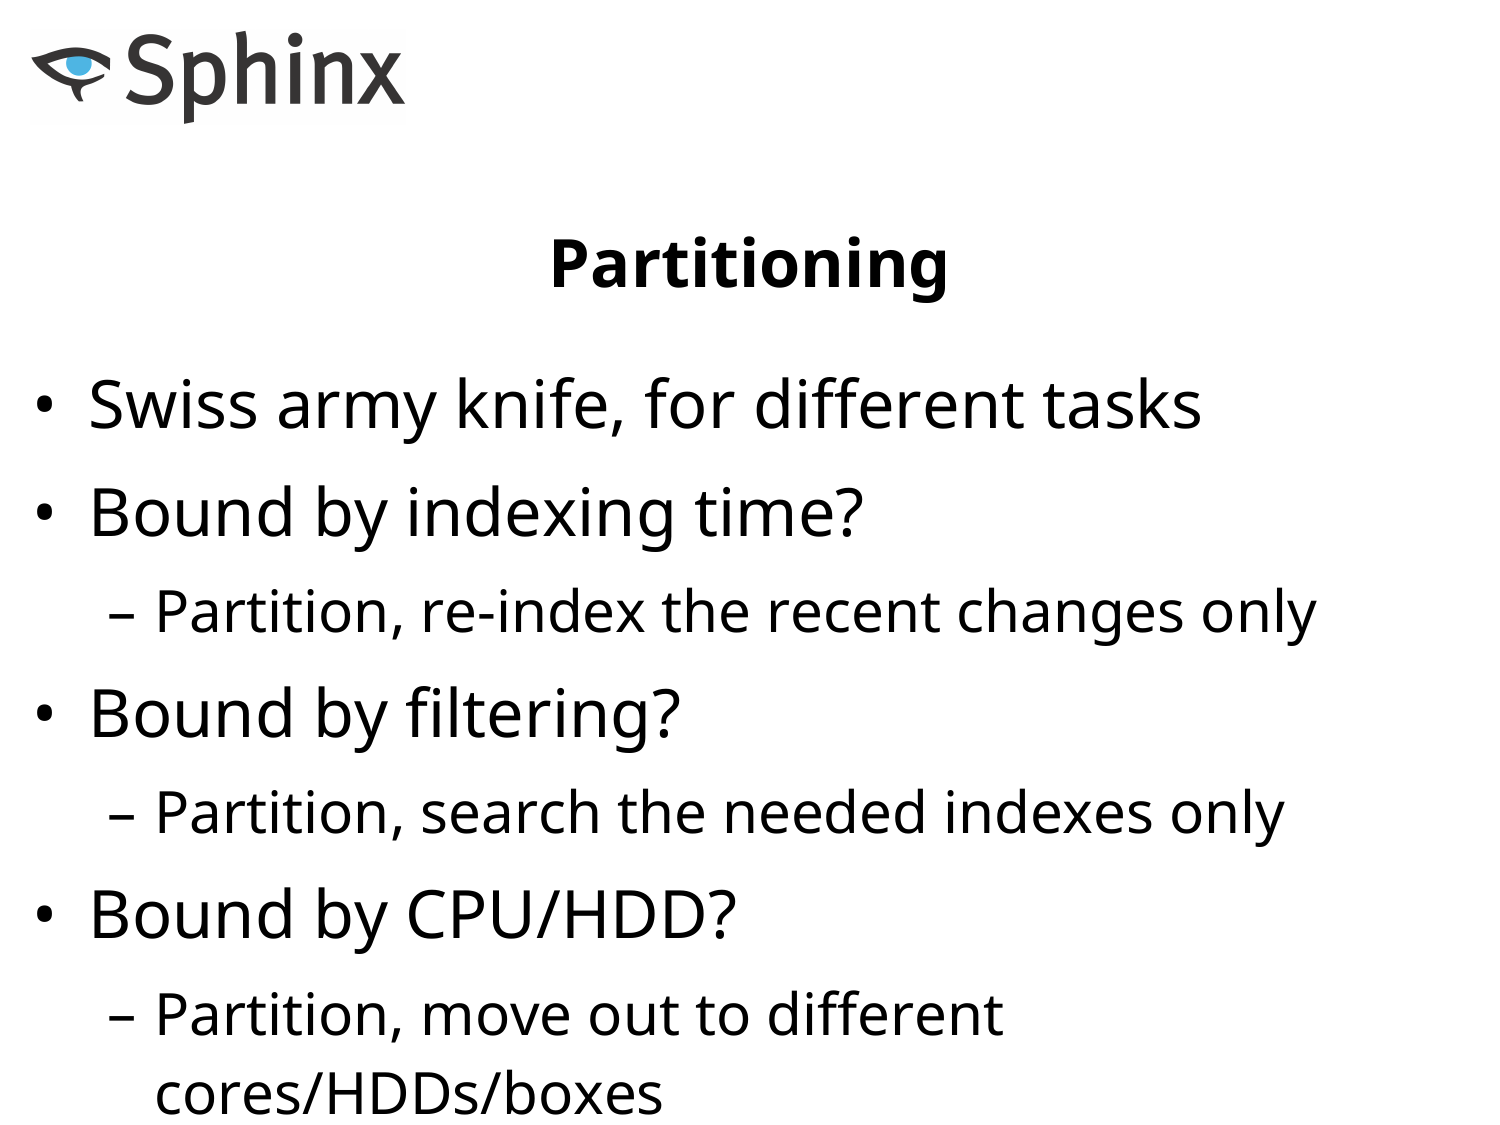

# Partitioning
Swiss army knife, for different tasks
Bound by indexing time?
Partition, re-index the recent changes only
Bound by filtering?
Partition, search the needed indexes only
Bound by CPU/HDD?
Partition, move out to different cores/HDDs/boxes